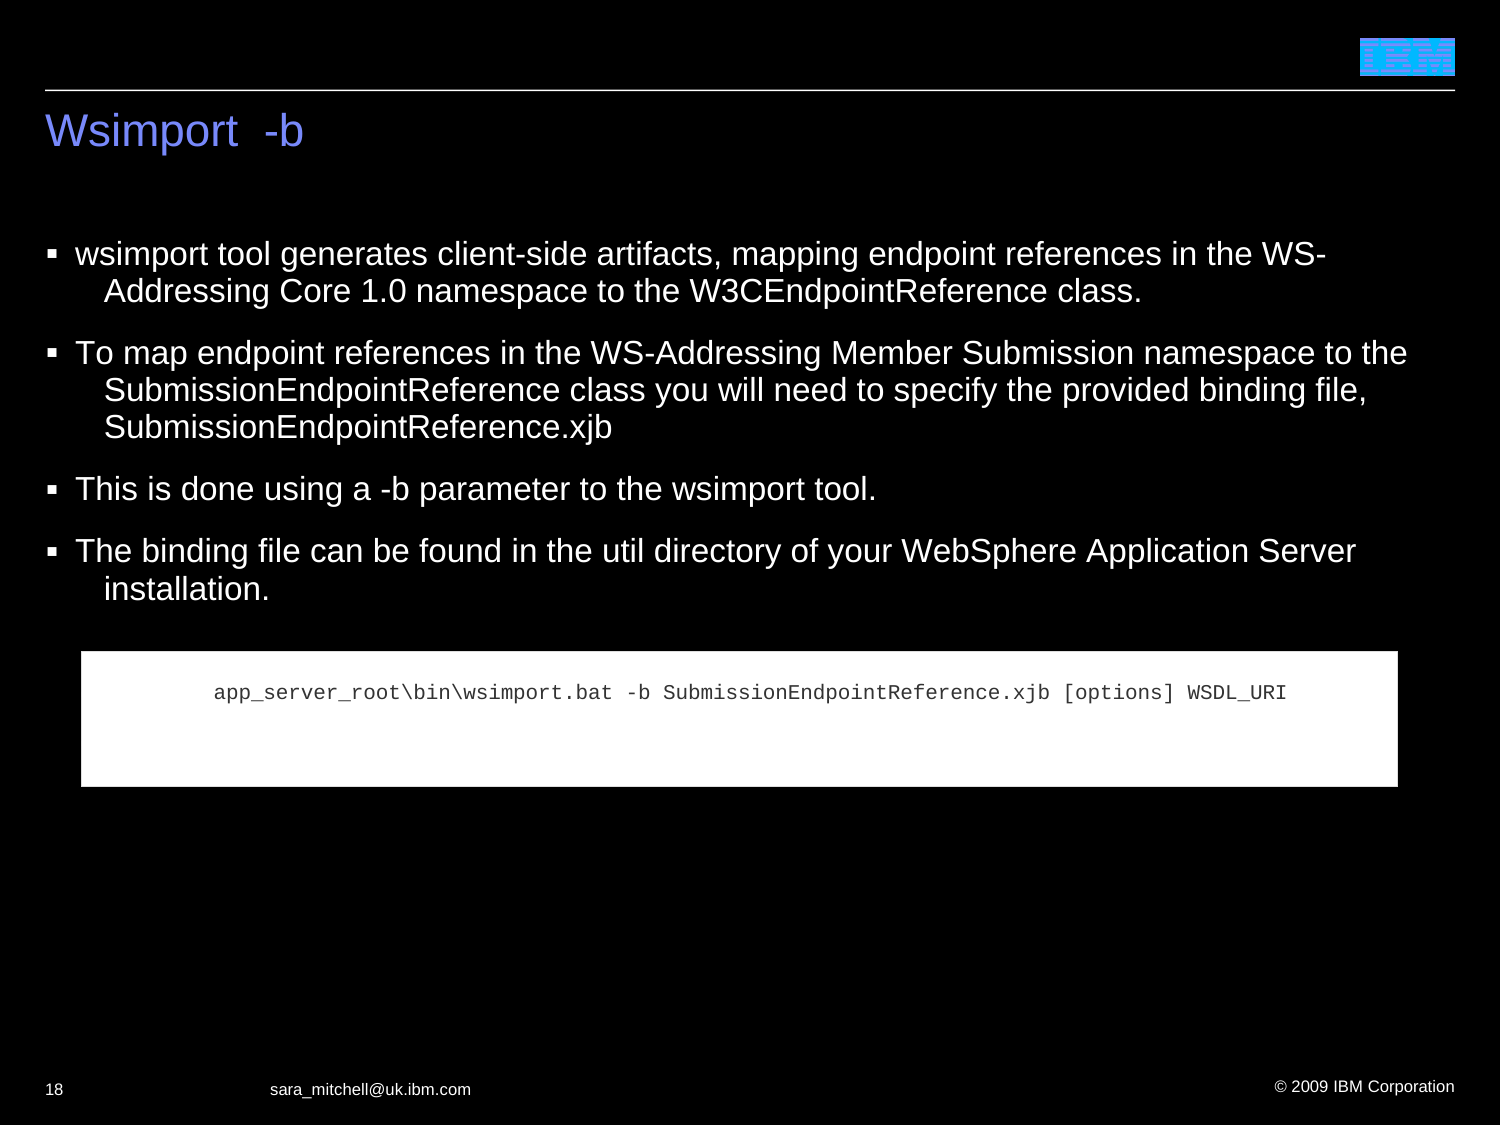

# Wsimport -b
wsimport tool generates client-side artifacts, mapping endpoint references in the WS-Addressing Core 1.0 namespace to the W3CEndpointReference class.
To map endpoint references in the WS-Addressing Member Submission namespace to the SubmissionEndpointReference class you will need to specify the provided binding file, SubmissionEndpointReference.xjb
This is done using a -b parameter to the wsimport tool.
The binding file can be found in the util directory of your WebSphere Application Server installation.
	app_server_root\bin\wsimport.bat -b SubmissionEndpointReference.xjb [options] WSDL_URI
18